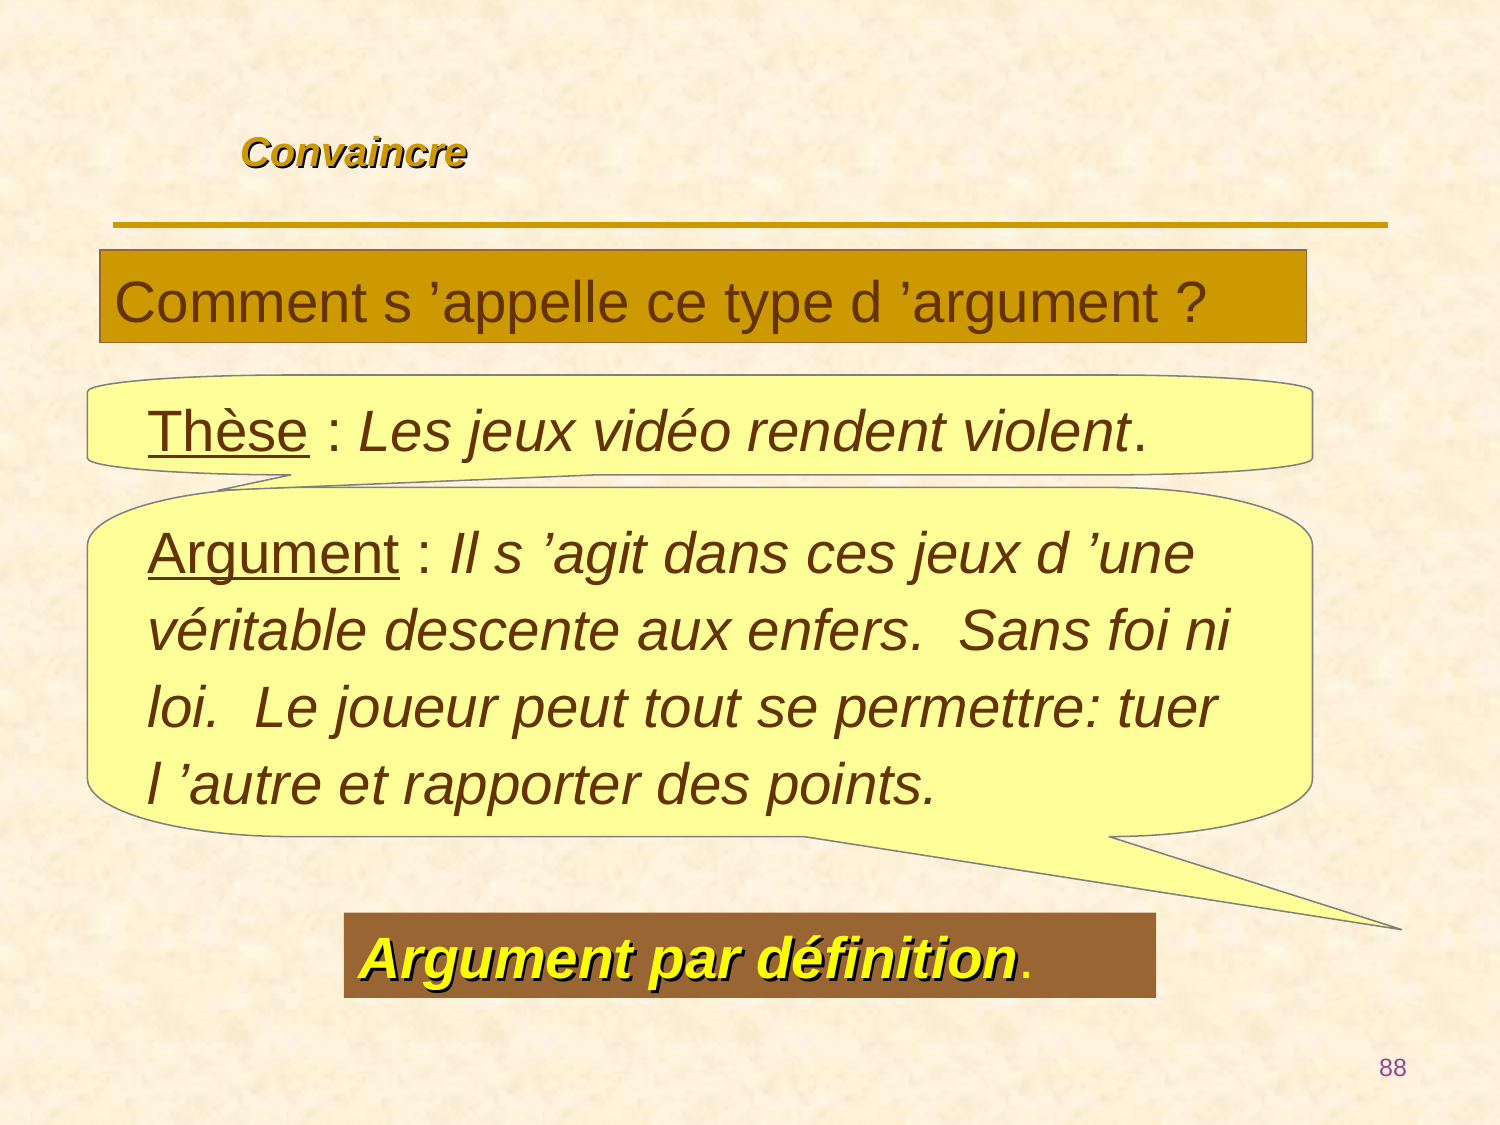

Convaincre
Comment s ’appelle ce type d ’argument ?
Thèse : Les jeux vidéo rendent violent.
Argument : Il s ’agit dans ces jeux d ’une véritable descente aux enfers. Sans foi ni loi. Le joueur peut tout se permettre: tuer l ’autre et rapporter des points.
Argument par définition.
88